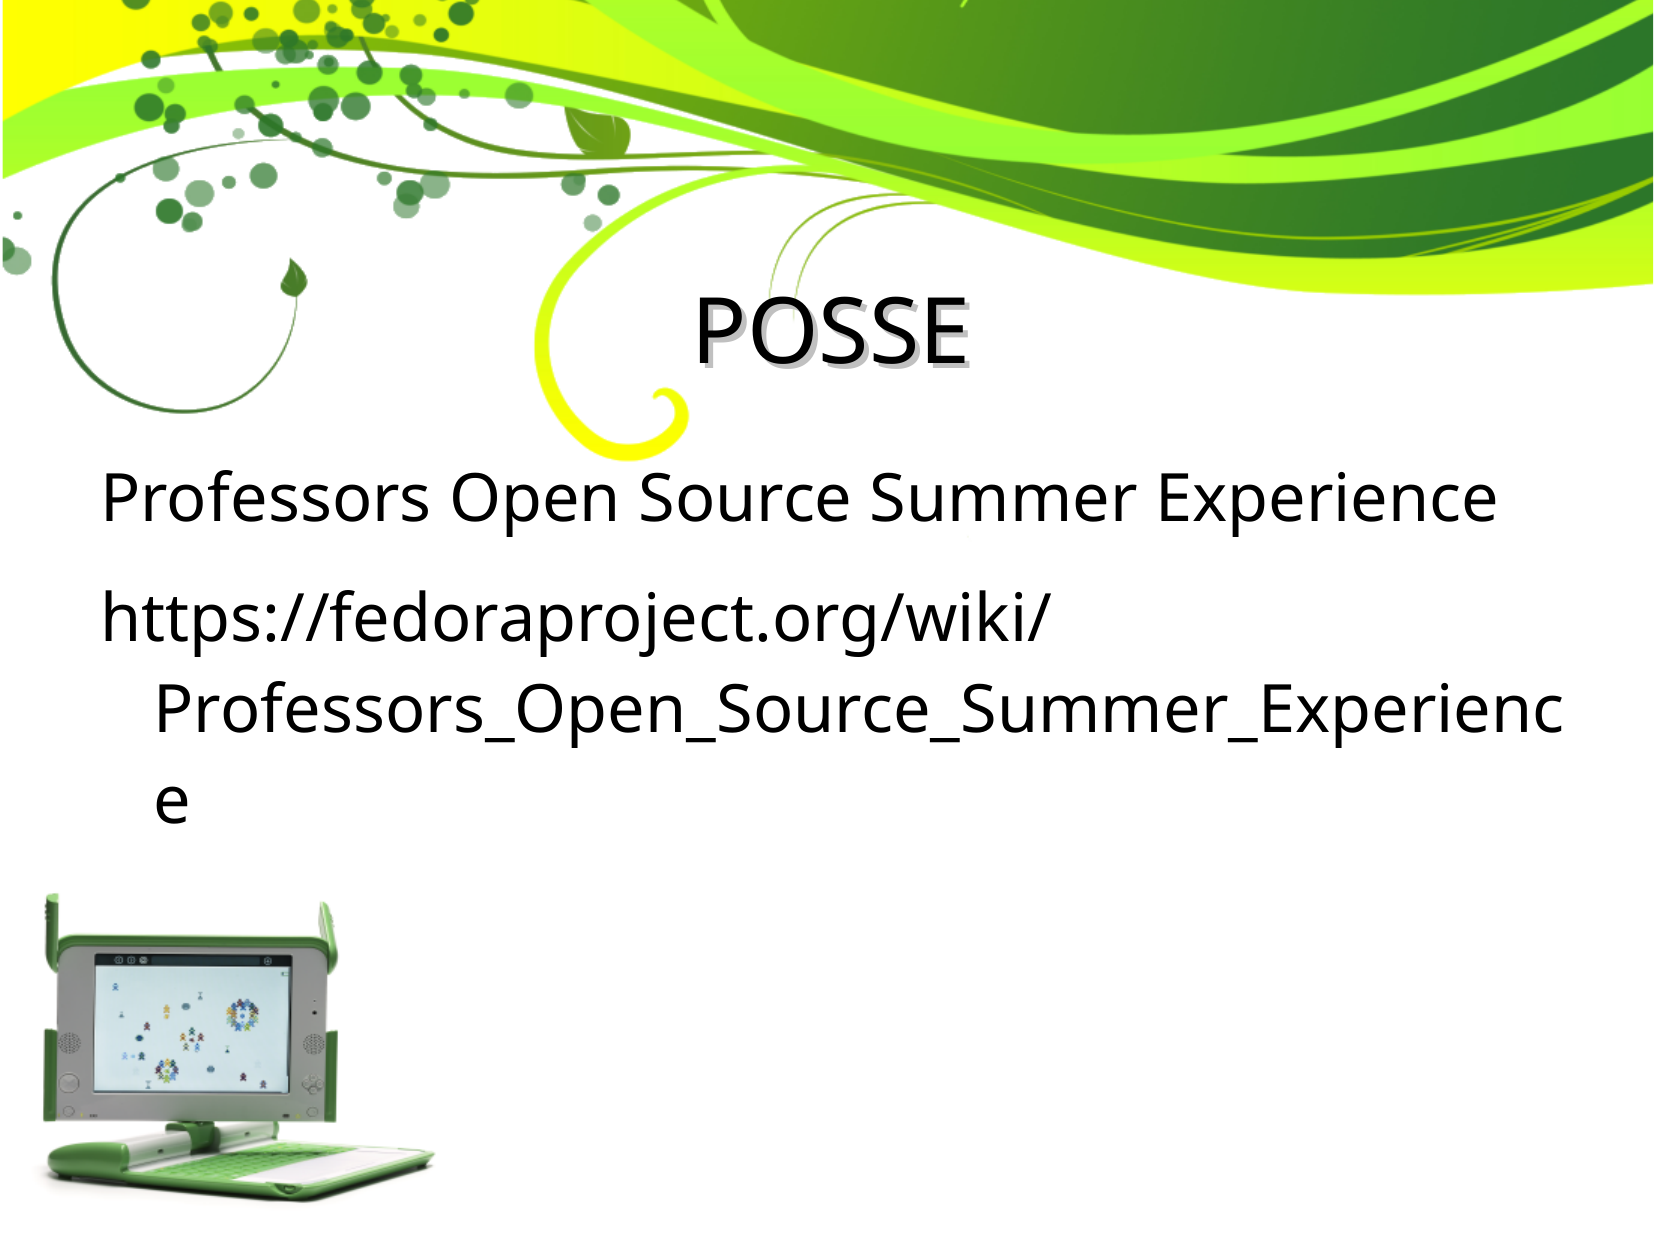

# POSSE
Professors Open Source Summer Experience
https://fedoraproject.org/wiki/Professors_Open_Source_Summer_Experience